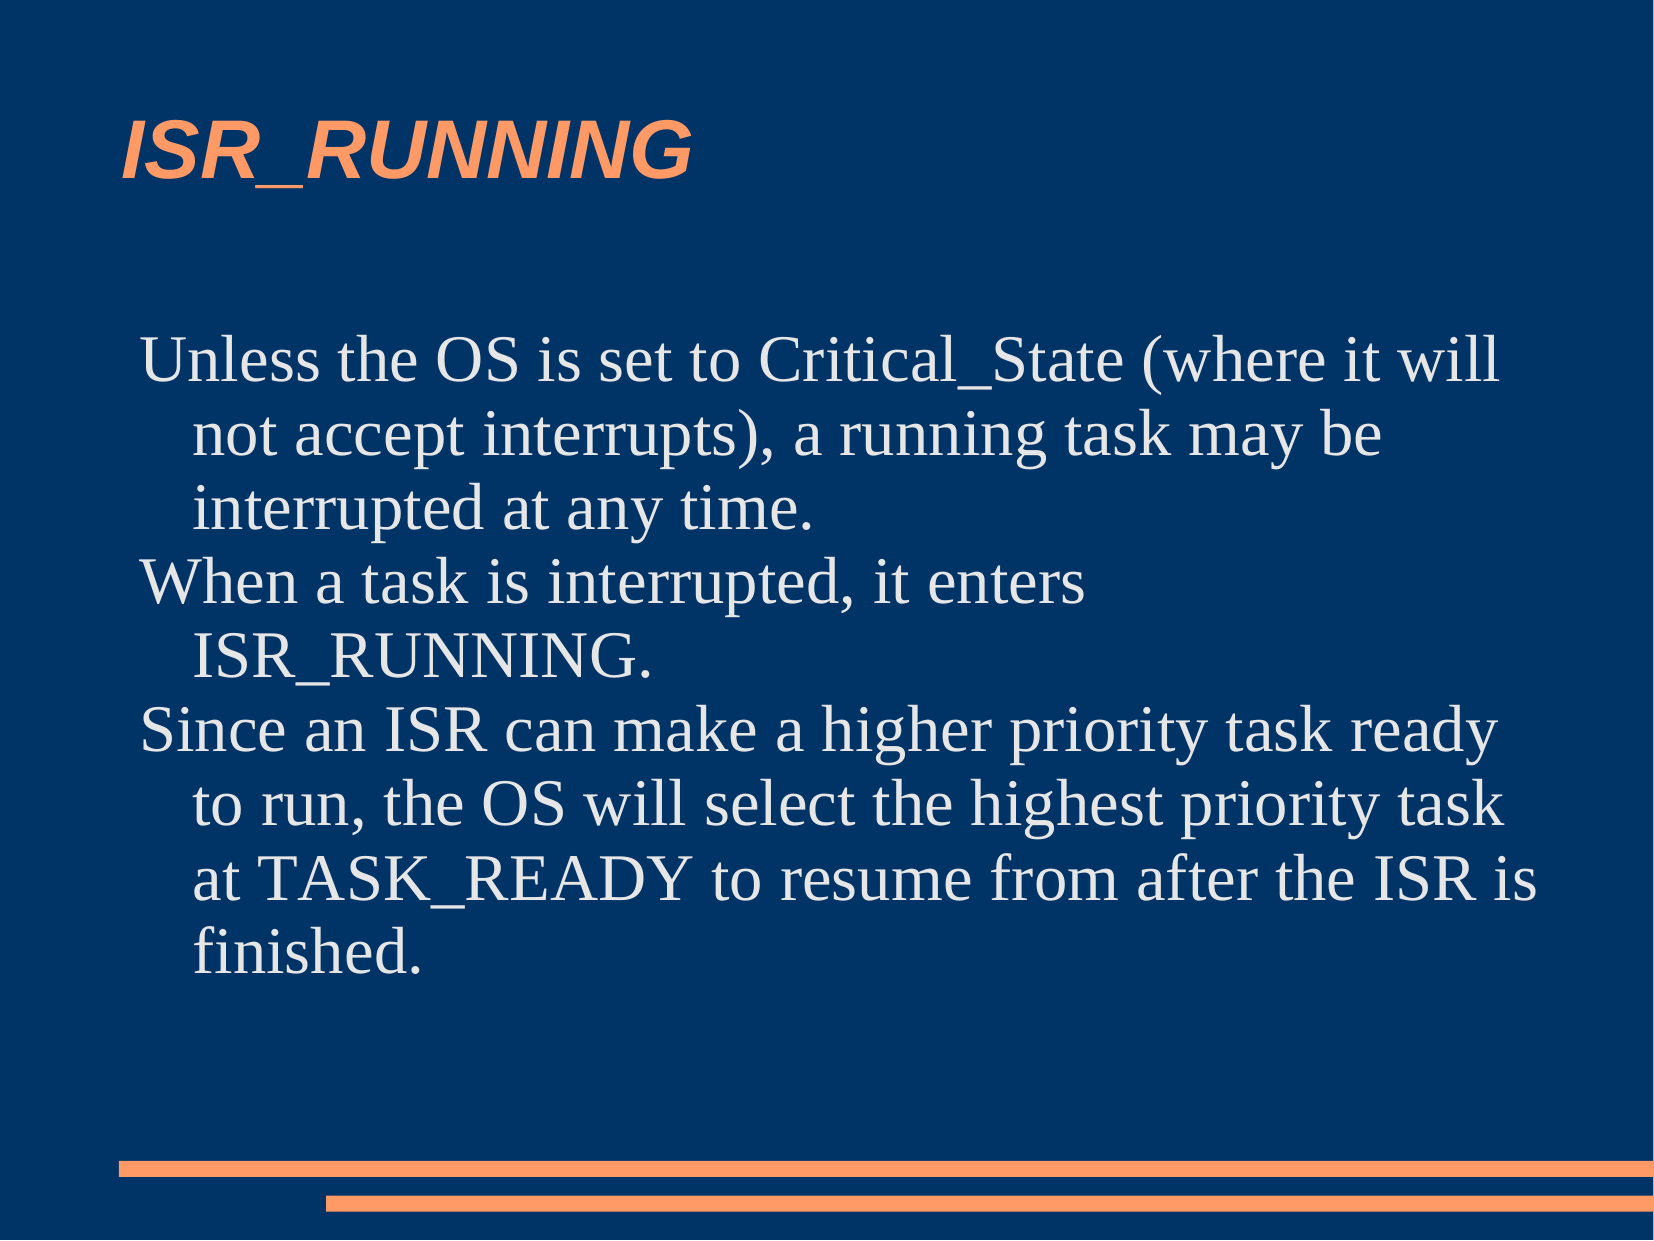

# ISR_RUNNING
Unless the OS is set to Critical_State (where it will not accept interrupts), a running task may be interrupted at any time.
When a task is interrupted, it enters ISR_RUNNING.
Since an ISR can make a higher priority task ready to run, the OS will select the highest priority task at TASK_READY to resume from after the ISR is finished.